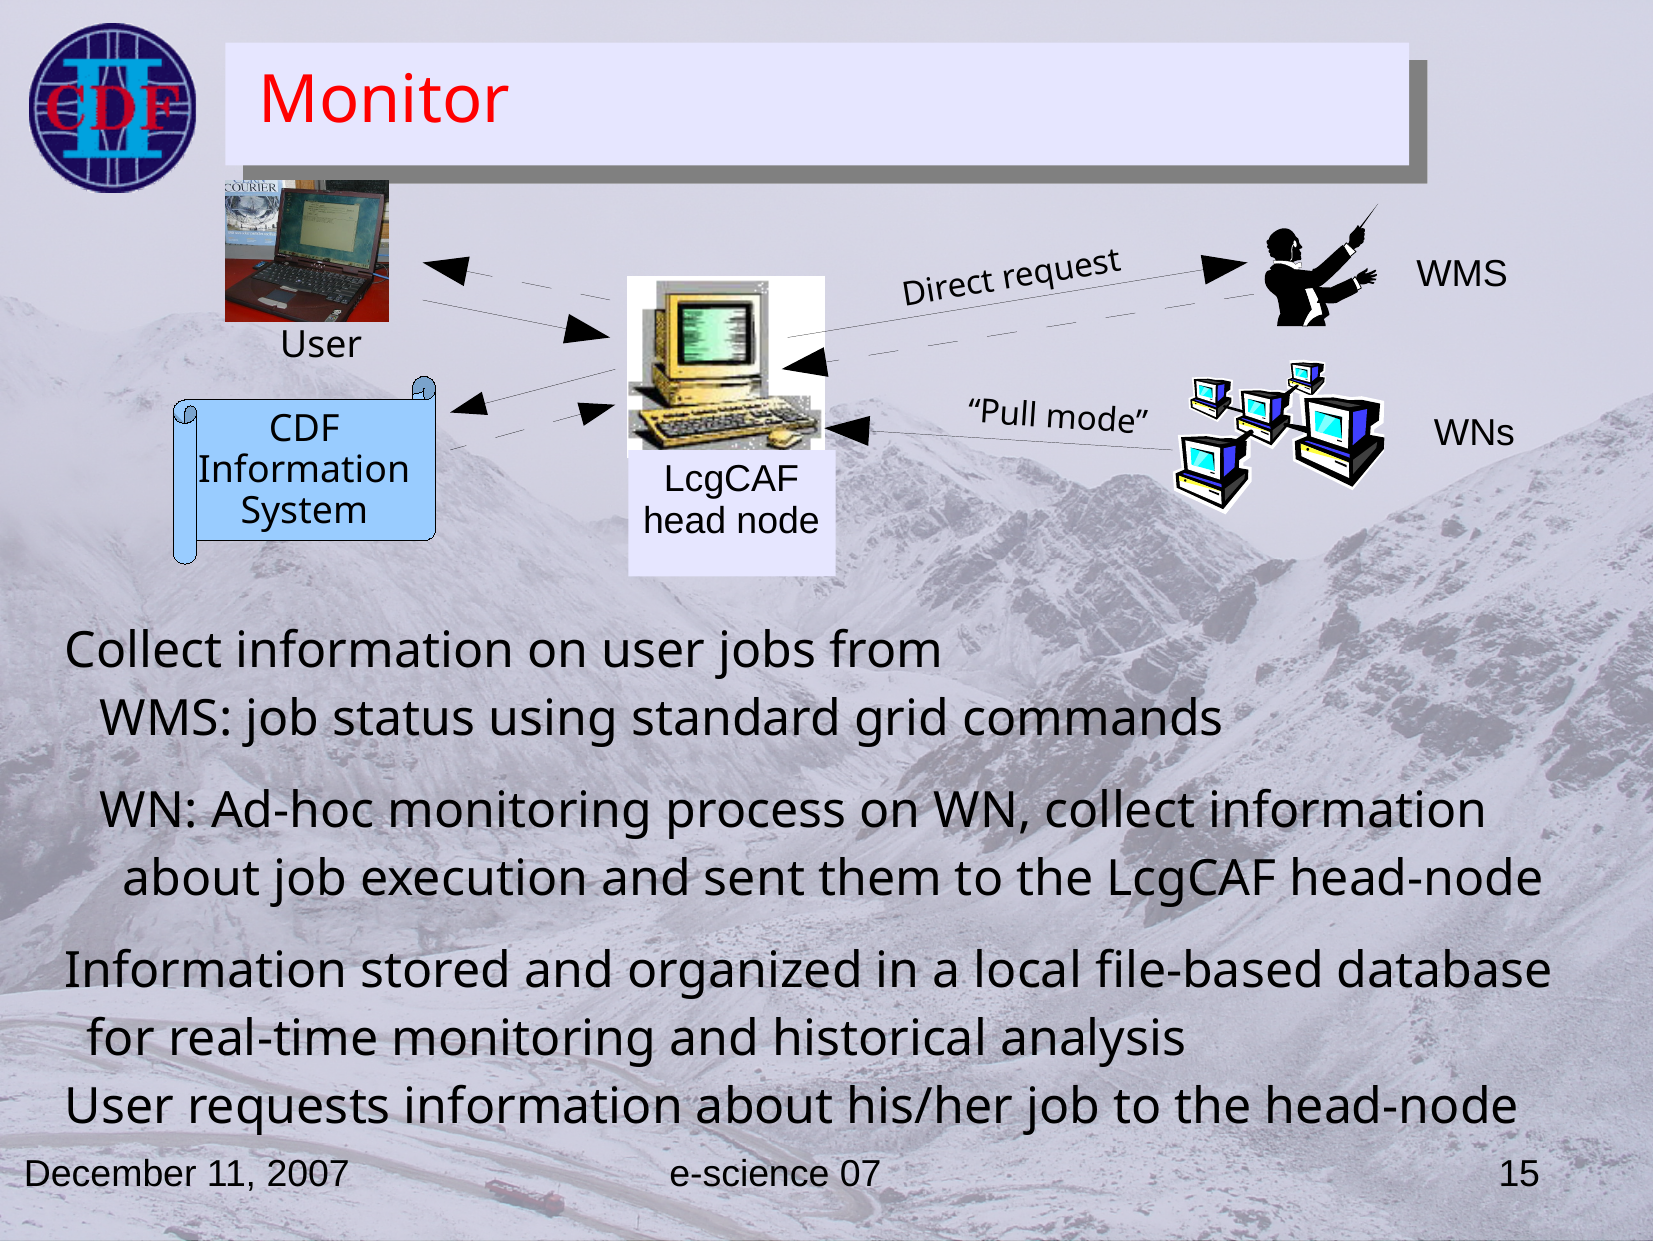

Monitor
Direct request
WMS
User
CDF
Information
System
“Pull mode”
WNs
LcgCAF
head node
# Collect information on user jobs from
 WMS: job status using standard grid commands
 WN: Ad-hoc monitoring process on WN, collect information about job execution and sent them to the LcgCAF head-node
 Information stored and organized in a local file-based database for real-time monitoring and historical analysis
 User requests information about his/her job to the head-node
December 11, 2007
15
e-science 07
December 11, 2007